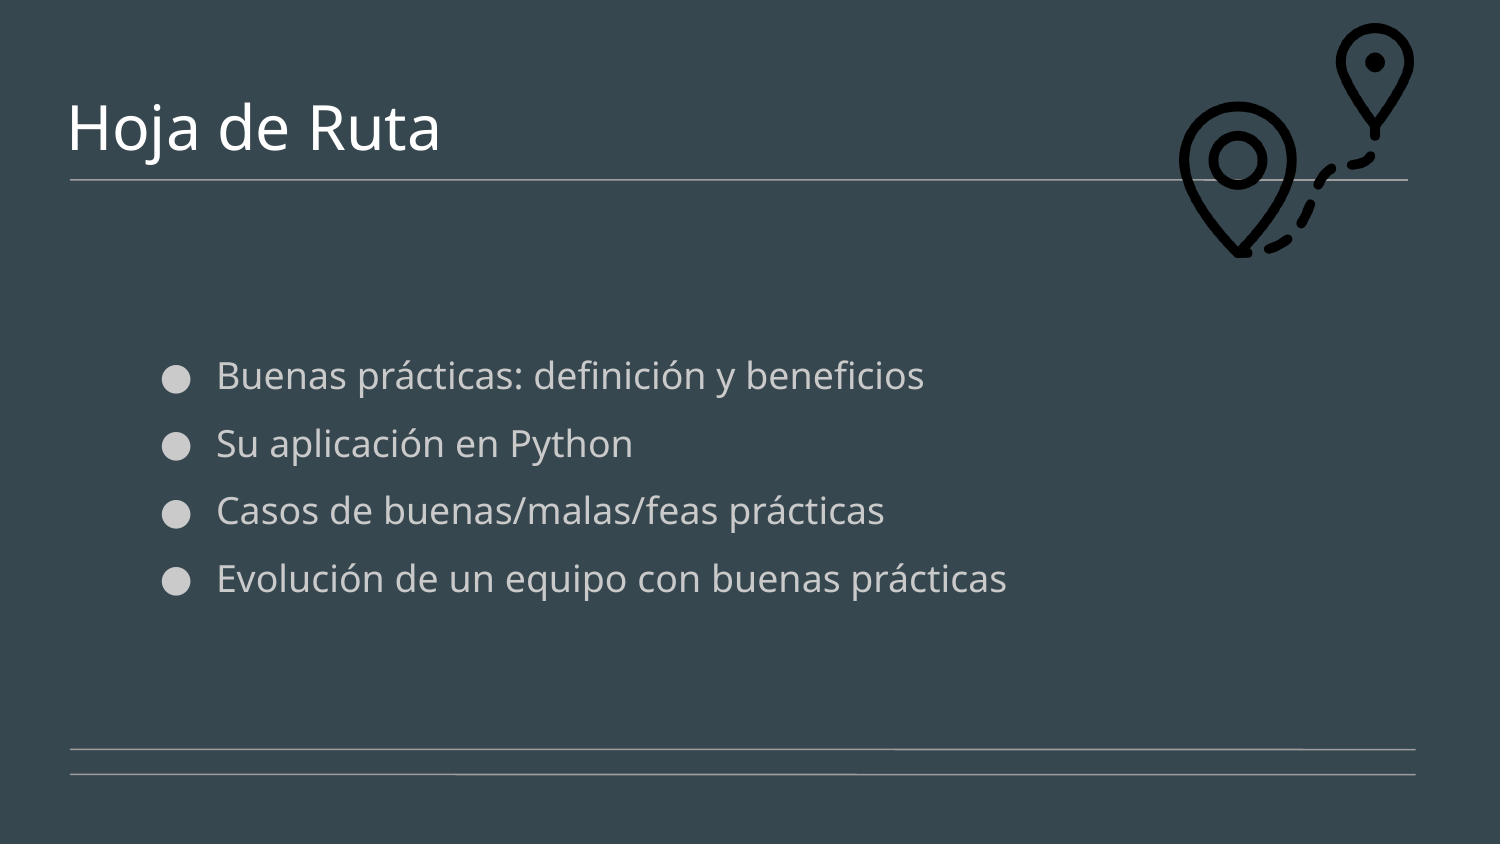

# Hoja de Ruta
Buenas prácticas: definición y beneficios
Su aplicación en Python
Casos de buenas/malas/feas prácticas
Evolución de un equipo con buenas prácticas